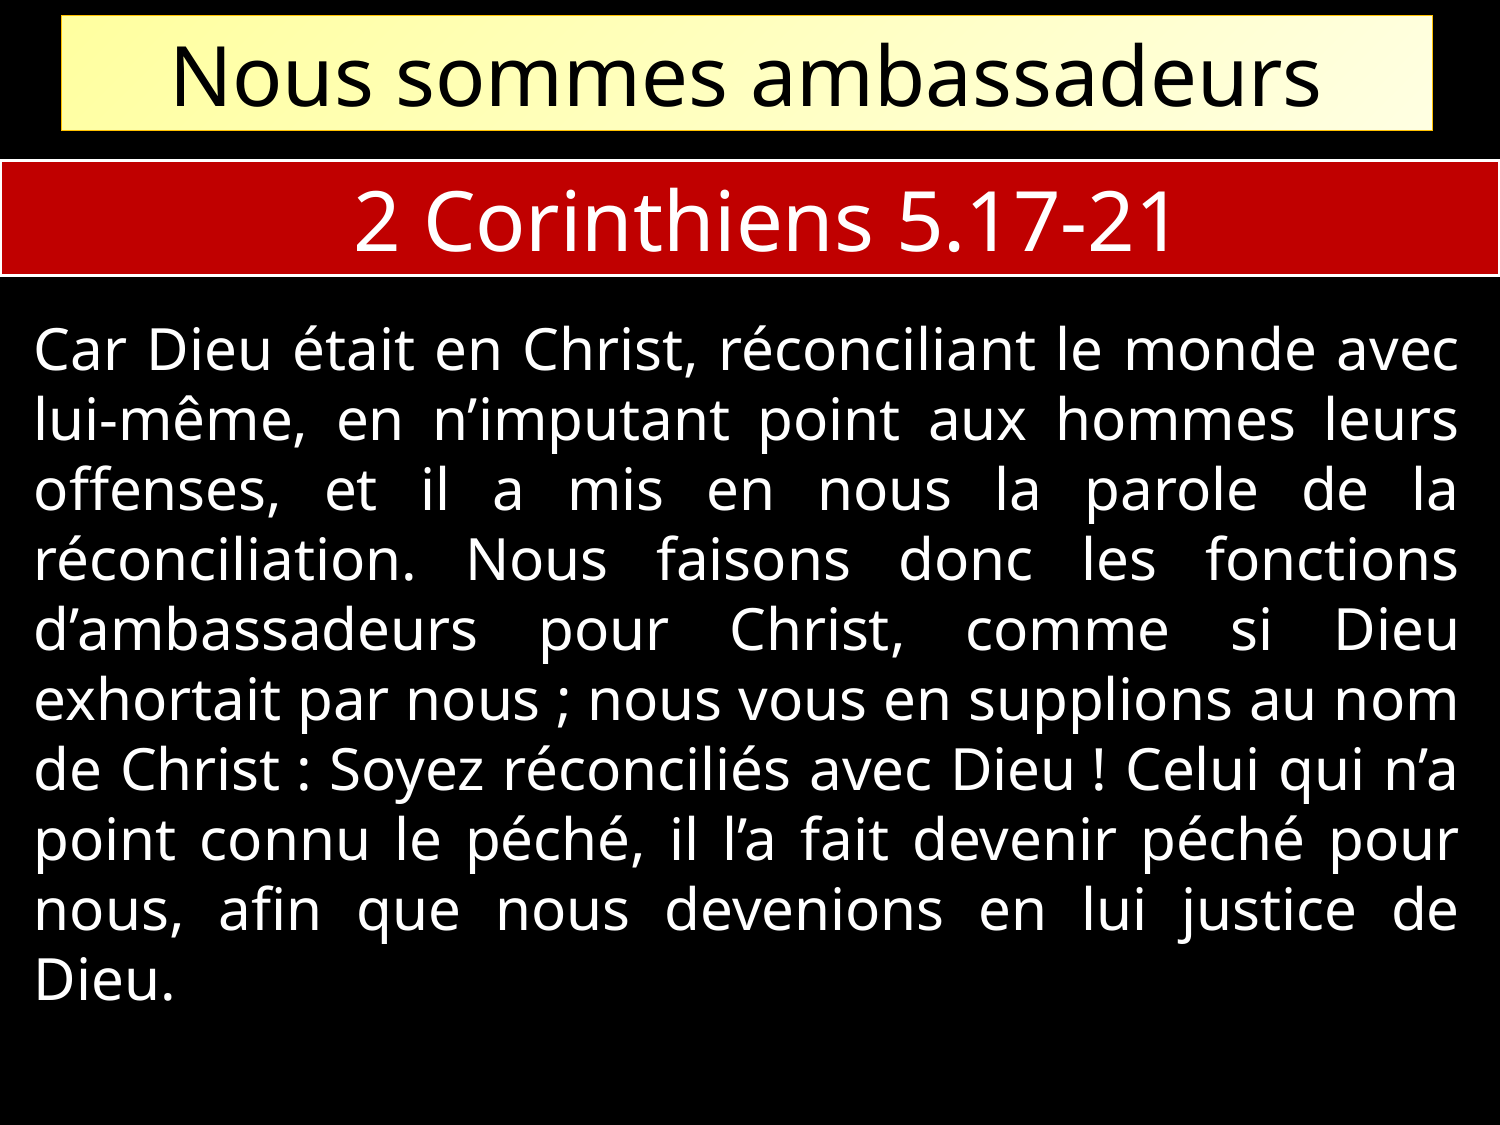

Nous sommes ambassadeurs
2 Corinthiens 5.17-21
Car Dieu était en Christ, réconciliant le monde avec lui-même, en n’imputant point aux hommes leurs offenses, et il a mis en nous la parole de la réconciliation. Nous faisons donc les fonctions d’ambassadeurs pour Christ, comme si Dieu exhortait par nous ; nous vous en supplions au nom de Christ : Soyez réconciliés avec Dieu ! Celui qui n’a point connu le péché, il l’a fait devenir péché pour nous, afin que nous devenions en lui justice de Dieu.